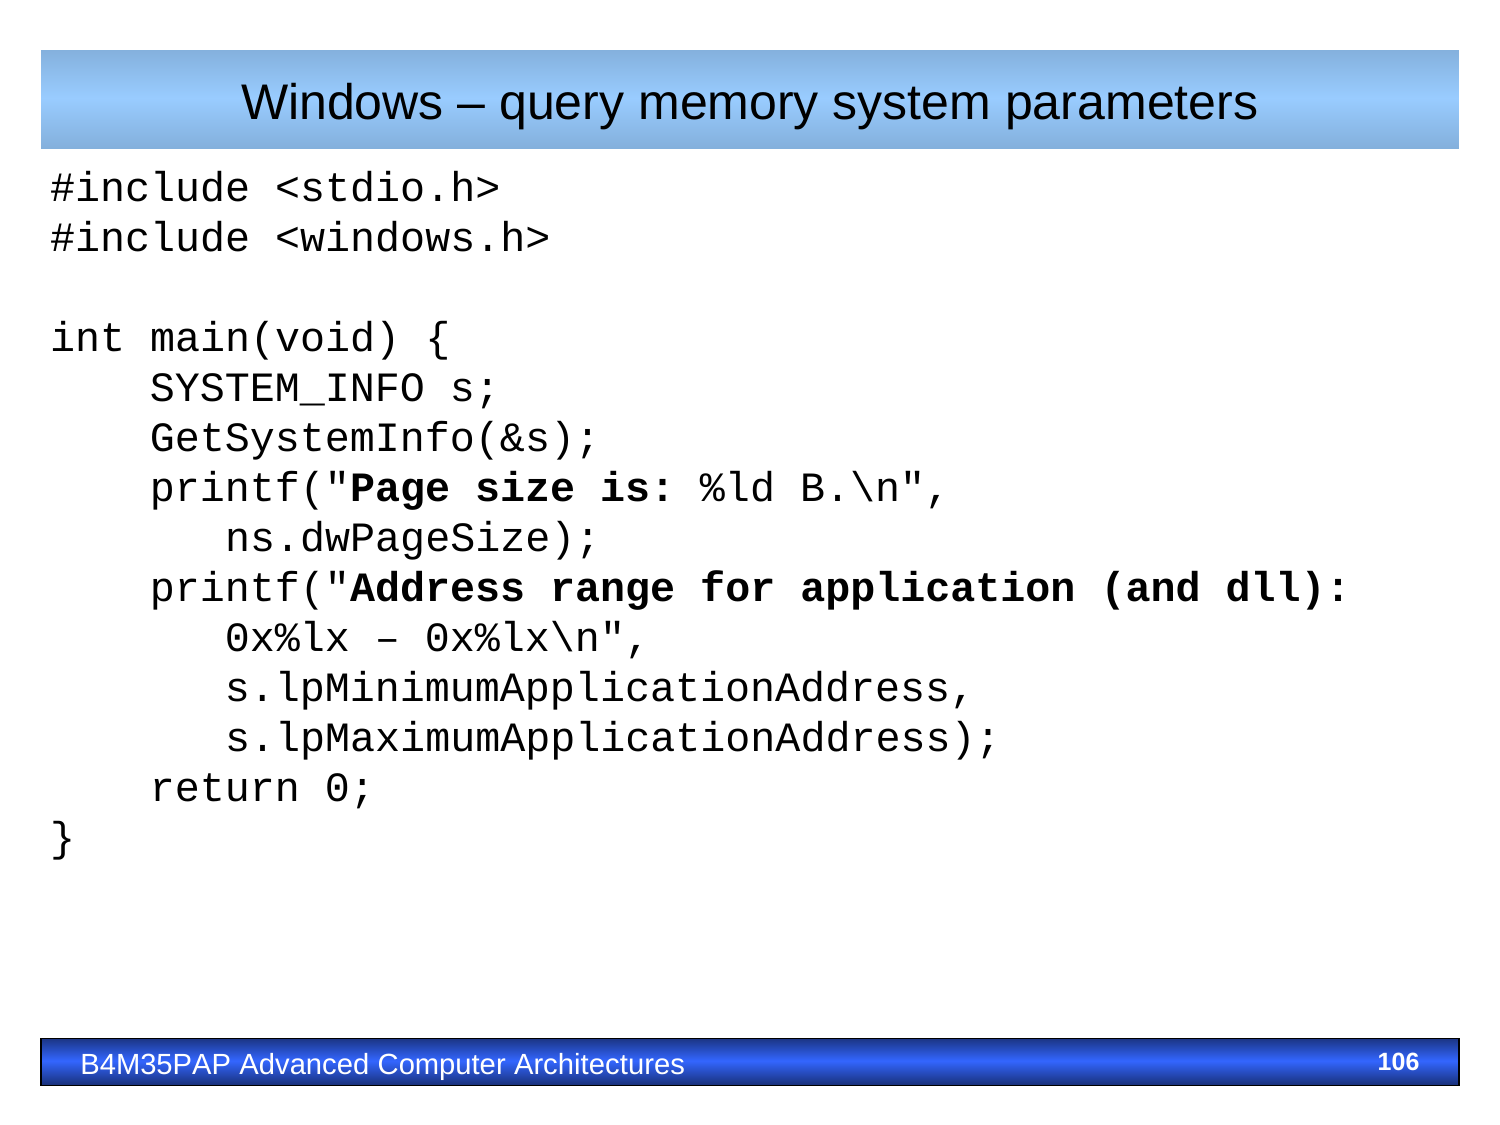

# Windows – query memory system parameters
#include <stdio.h>
#include <windows.h>
int main(void) {
 SYSTEM_INFO s;
 GetSystemInfo(&s);
 printf("Page size is: %ld B.\n",
 ns.dwPageSize);
 printf("Address range for application (and dll):
 0x%lx – 0x%lx\n",
 s.lpMinimumApplicationAddress,
 s.lpMaximumApplicationAddress);
 return 0;
}